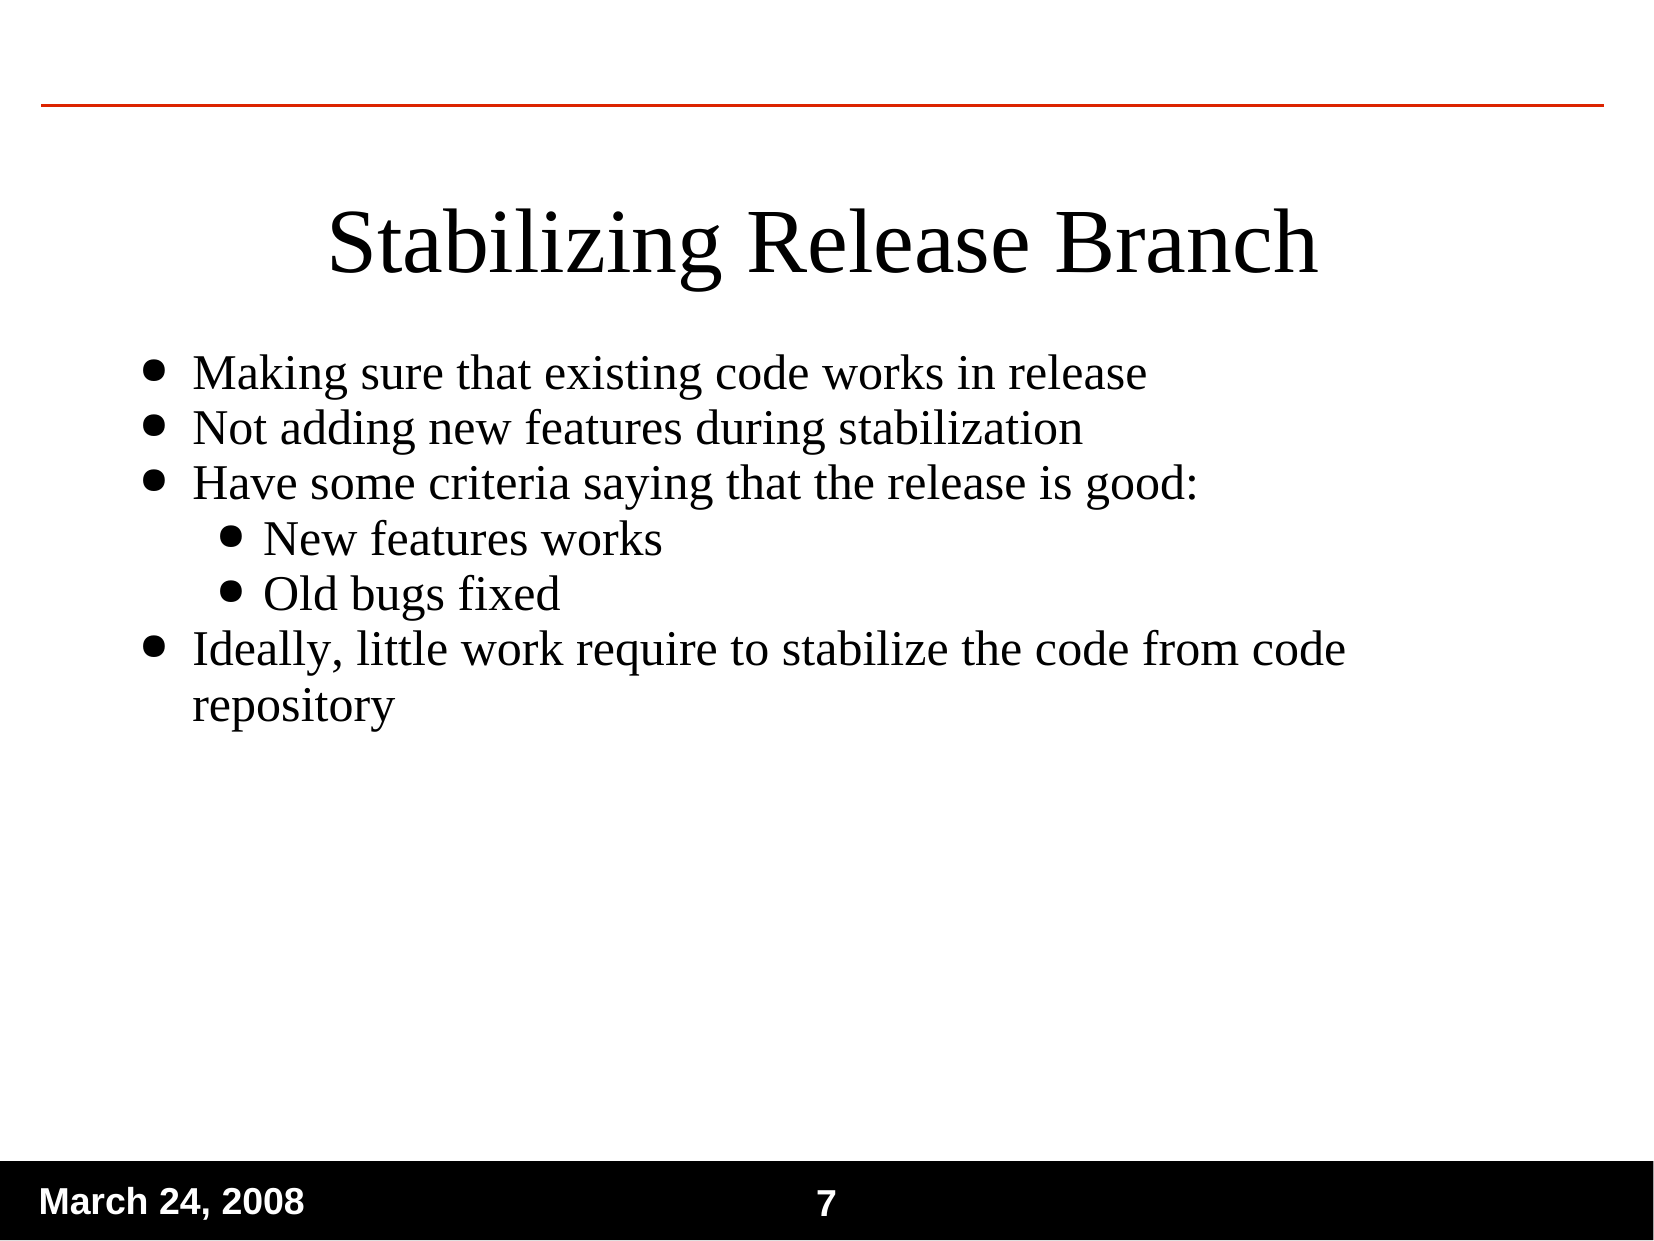

# Stabilizing Release Branch
Making sure that existing code works in release
Not adding new features during stabilization
Have some criteria saying that the release is good:
New features works
Old bugs fixed
Ideally, little work require to stabilize the code from code repository